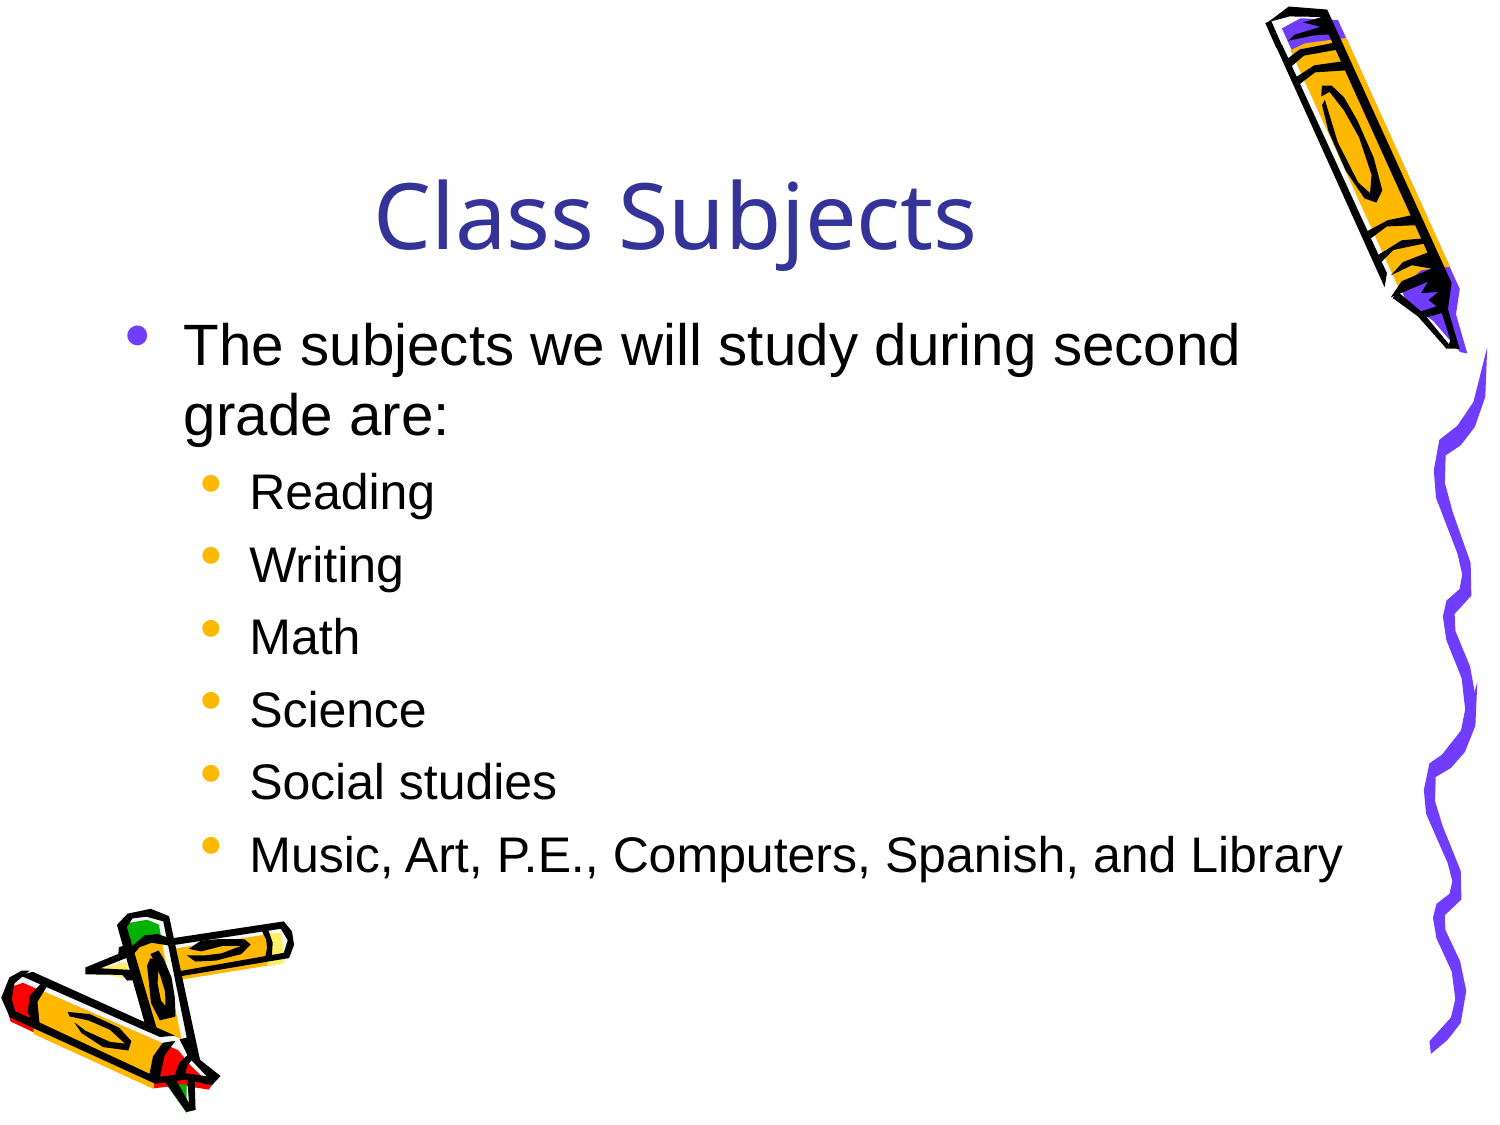

# Class Subjects
The subjects we will study during second grade are:
Reading
Writing
Math
Science
Social studies
Music, Art, P.E., Computers, Spanish, and Library